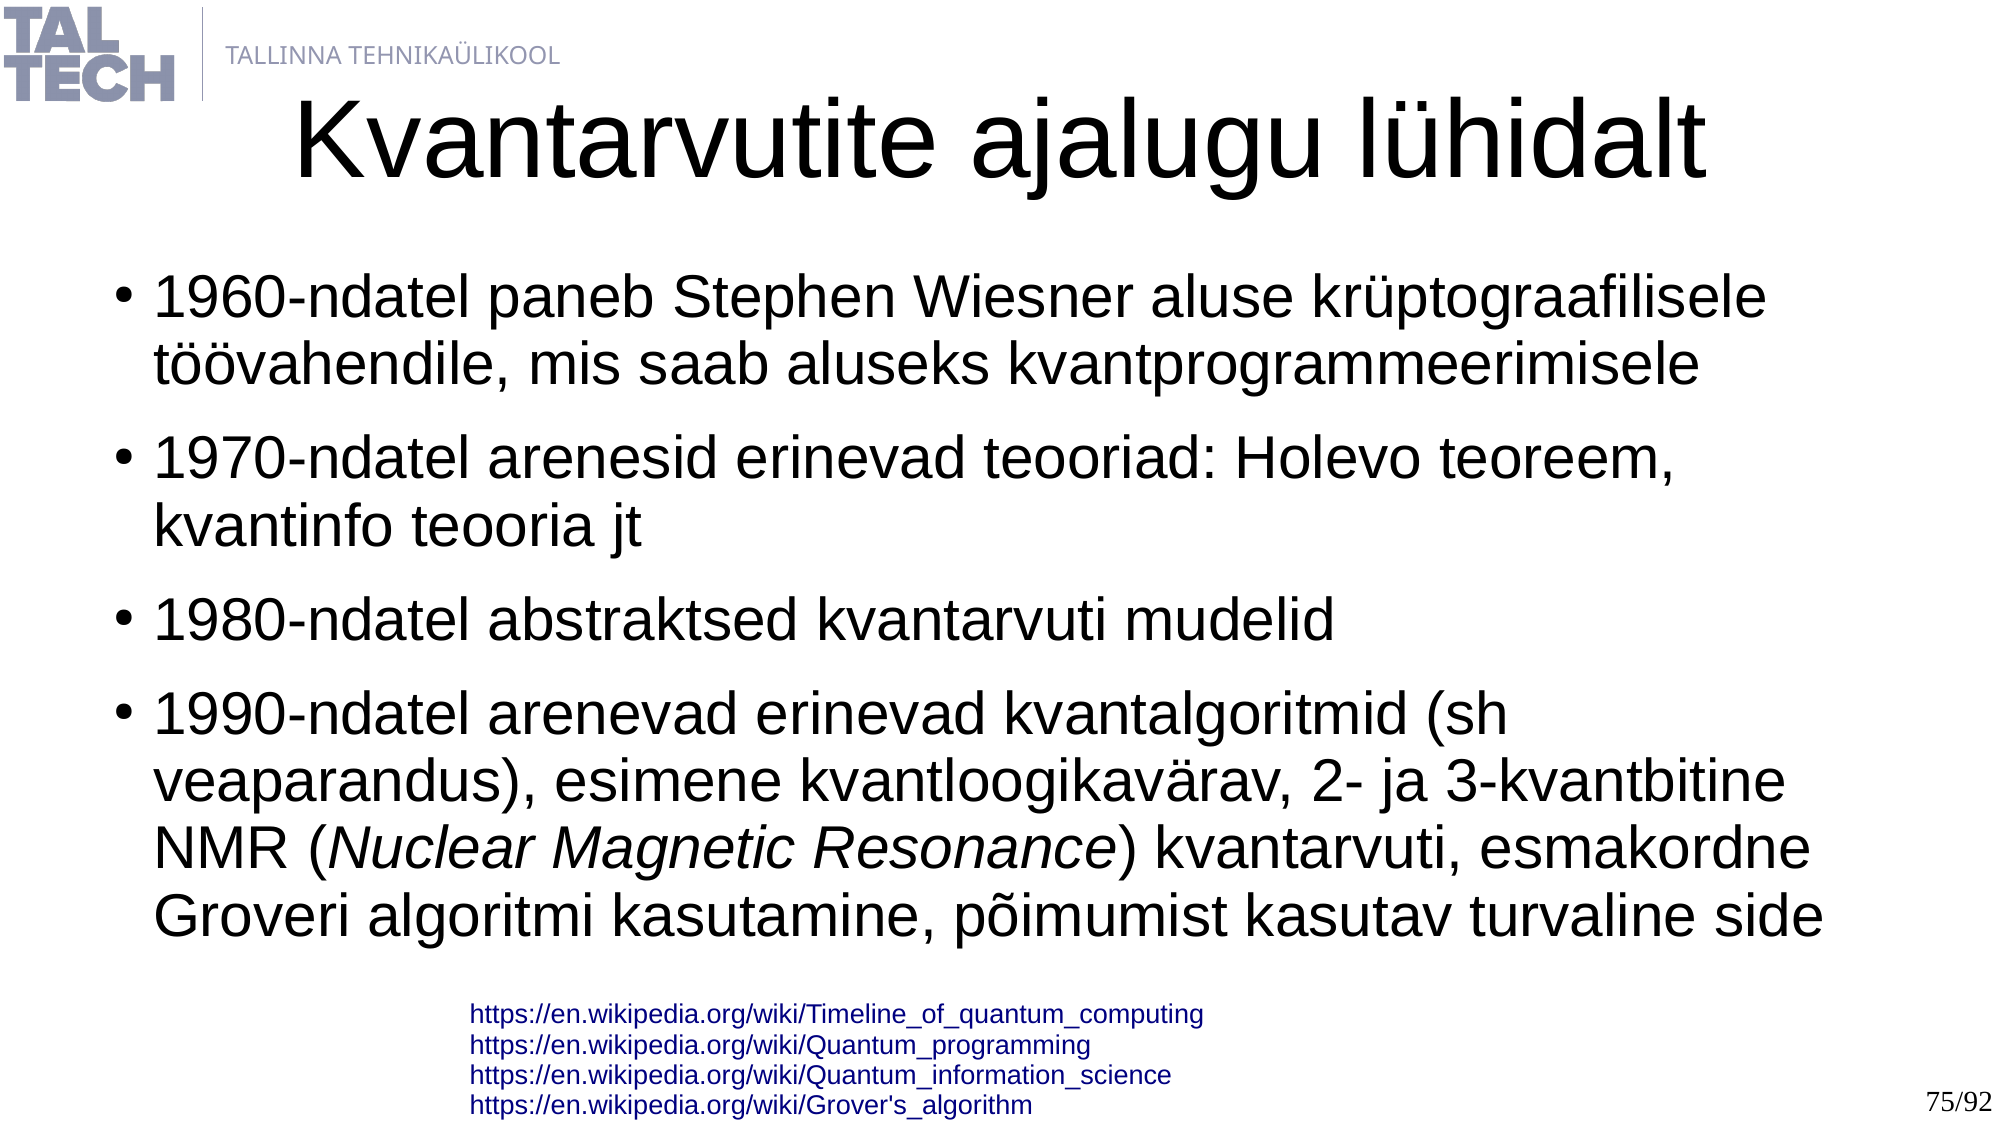

# Kvantarvutite ajalugu lühidalt
1960-ndatel paneb Stephen Wiesner aluse krüptograafilisele töövahendile, mis saab aluseks kvantprogrammeerimisele
1970-ndatel arenesid erinevad teooriad: Holevo teoreem, kvantinfo teooria jt
1980-ndatel abstraktsed kvantarvuti mudelid
1990-ndatel arenevad erinevad kvantalgoritmid (sh veaparandus), esimene kvantloogikavärav, 2- ja 3-kvantbitine NMR (Nuclear Magnetic Resonance) kvantarvuti, esmakordne Groveri algoritmi kasutamine, põimumist kasutav turvaline side
https://en.wikipedia.org/wiki/Timeline_of_quantum_computing
https://en.wikipedia.org/wiki/Quantum_programming
https://en.wikipedia.org/wiki/Quantum_information_science
https://en.wikipedia.org/wiki/Grover's_algorithm
75